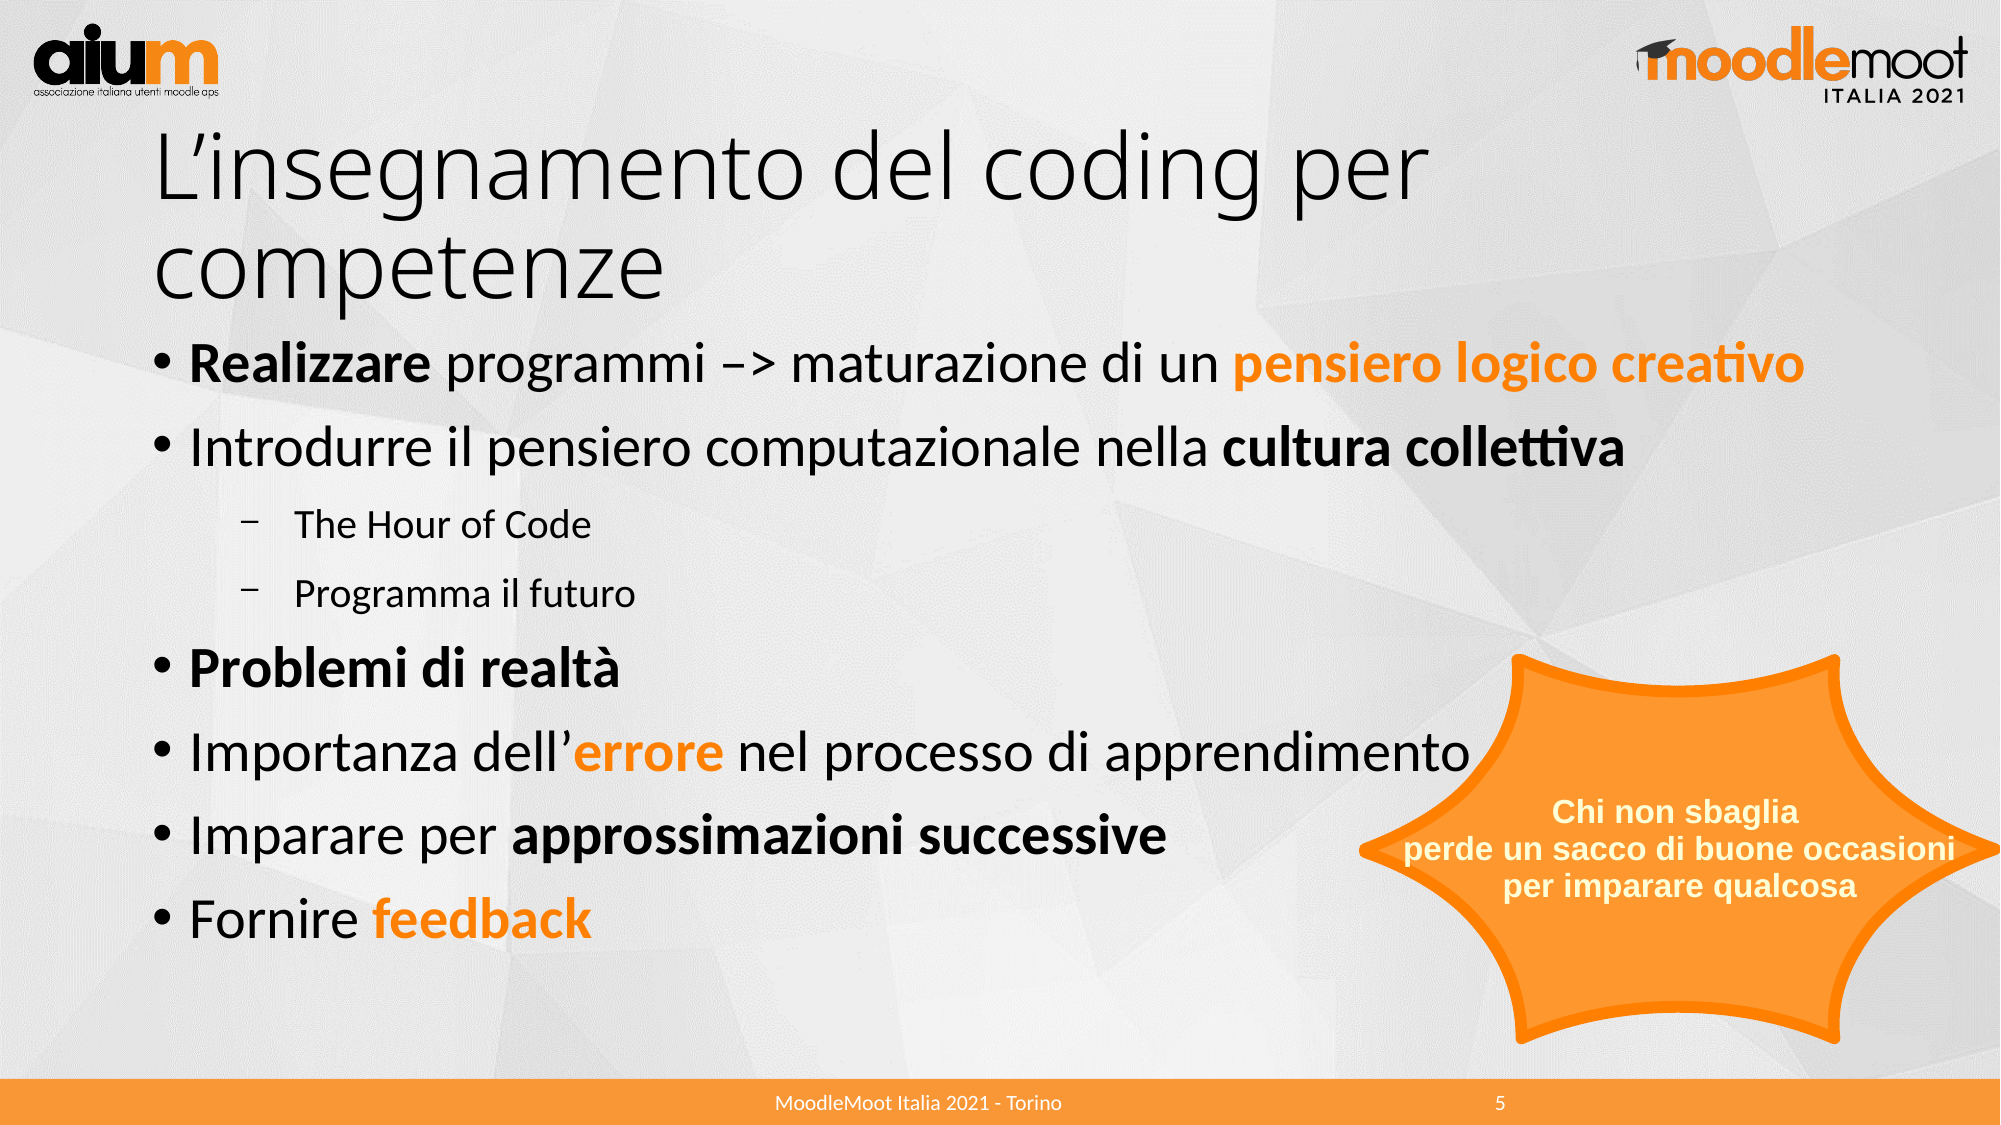

L’insegnamento del coding per competenze
# Realizzare programmi –> maturazione di un pensiero logico creativo
Introdurre il pensiero computazionale nella cultura collettiva
The Hour of Code
Programma il futuro
Problemi di realtà
Importanza dell’errore nel processo di apprendimento
Imparare per approssimazioni successive
Fornire feedback
Chi non sbaglia
perde un sacco di buone occasioni
per imparare qualcosa